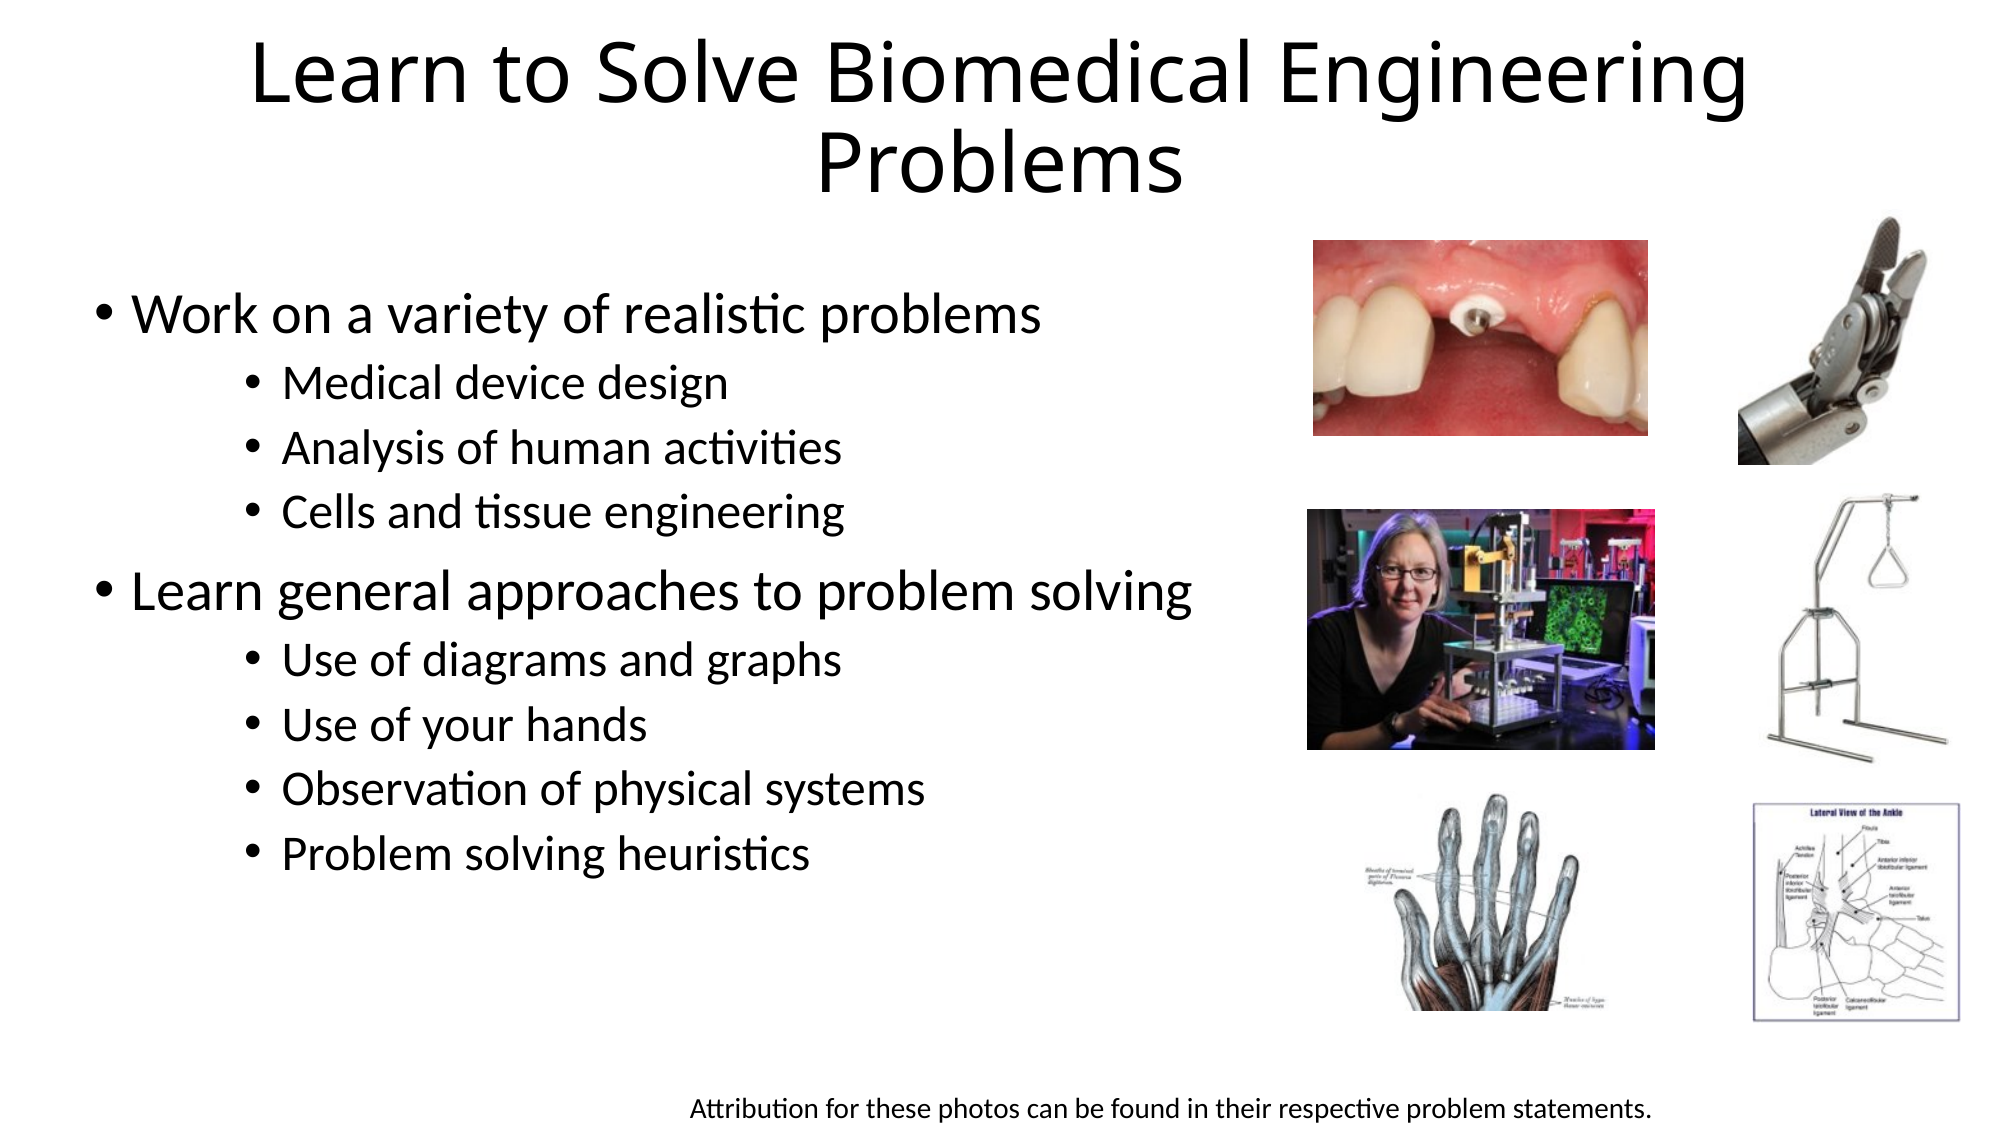

# Learn to Solve Biomedical Engineering Problems
Work on a variety of realistic problems
Medical device design
Analysis of human activities
Cells and tissue engineering
Learn general approaches to problem solving
Use of diagrams and graphs
Use of your hands
Observation of physical systems
Problem solving heuristics
  Attribution for these photos can be found in their respective problem statements.